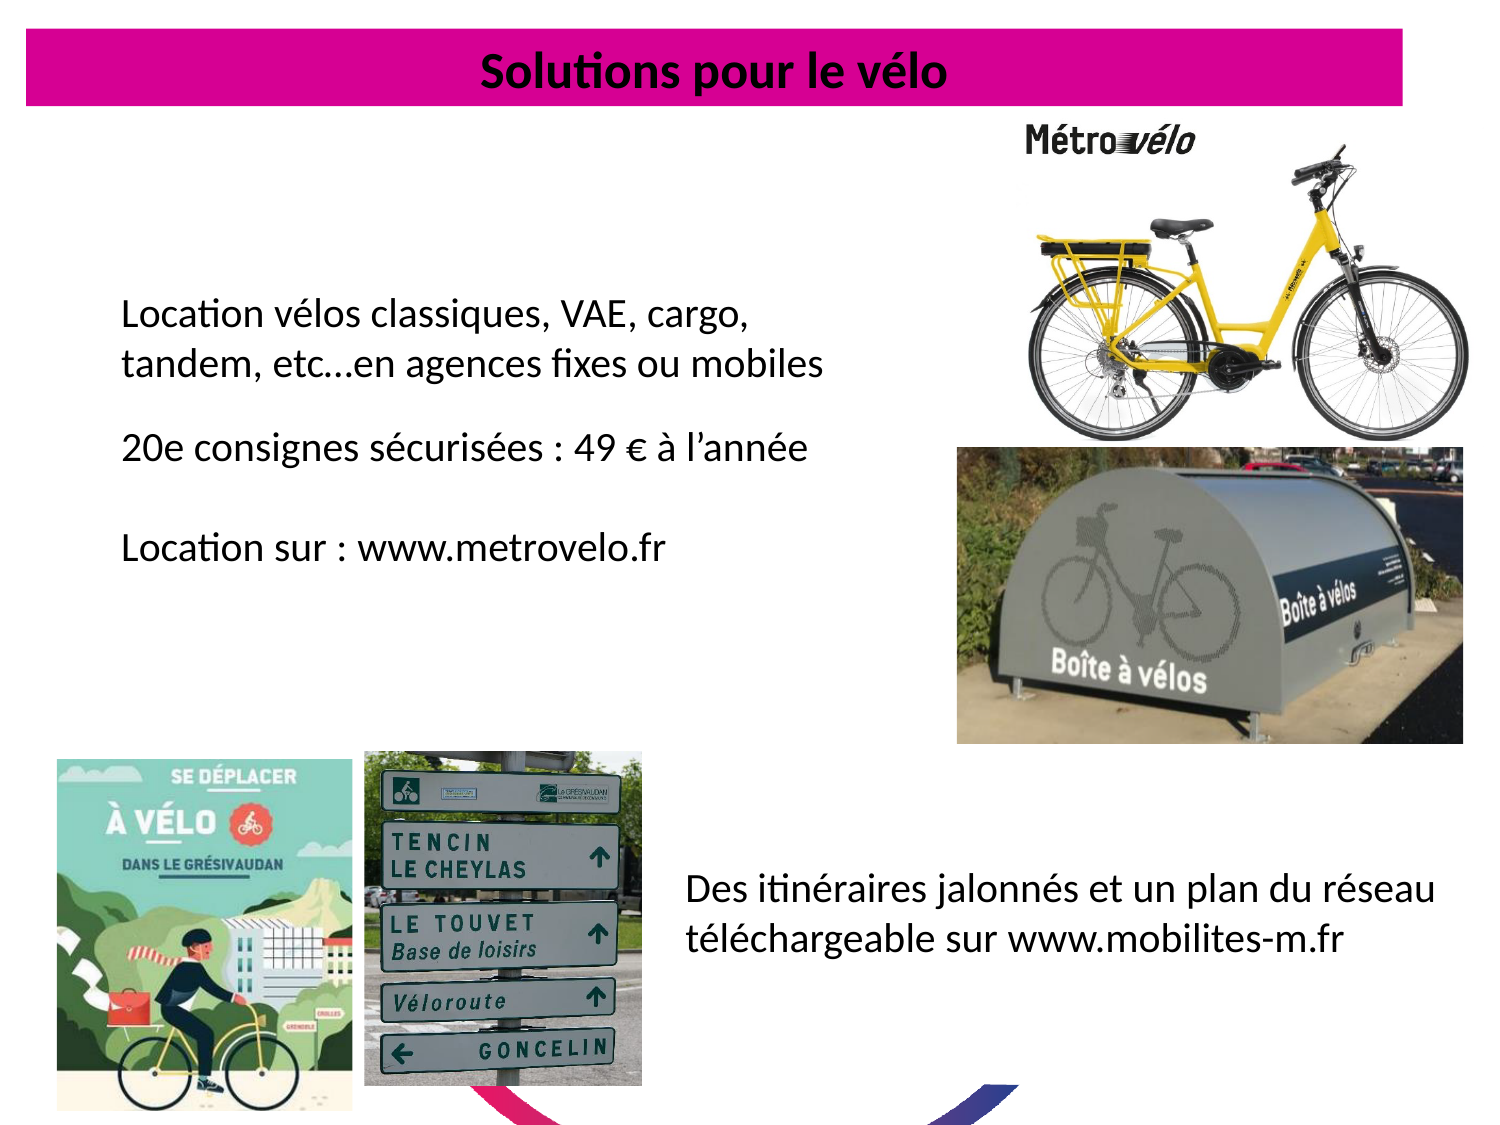

Solutions pour le vélo
Location vélos classiques, VAE, cargo, tandem, etc…en agences fixes ou mobiles
20e consignes sécurisées : 49 € à l’année
Location sur : www.metrovelo.fr
Des itinéraires jalonnés et un plan du réseau téléchargeable sur www.mobilites-m.fr